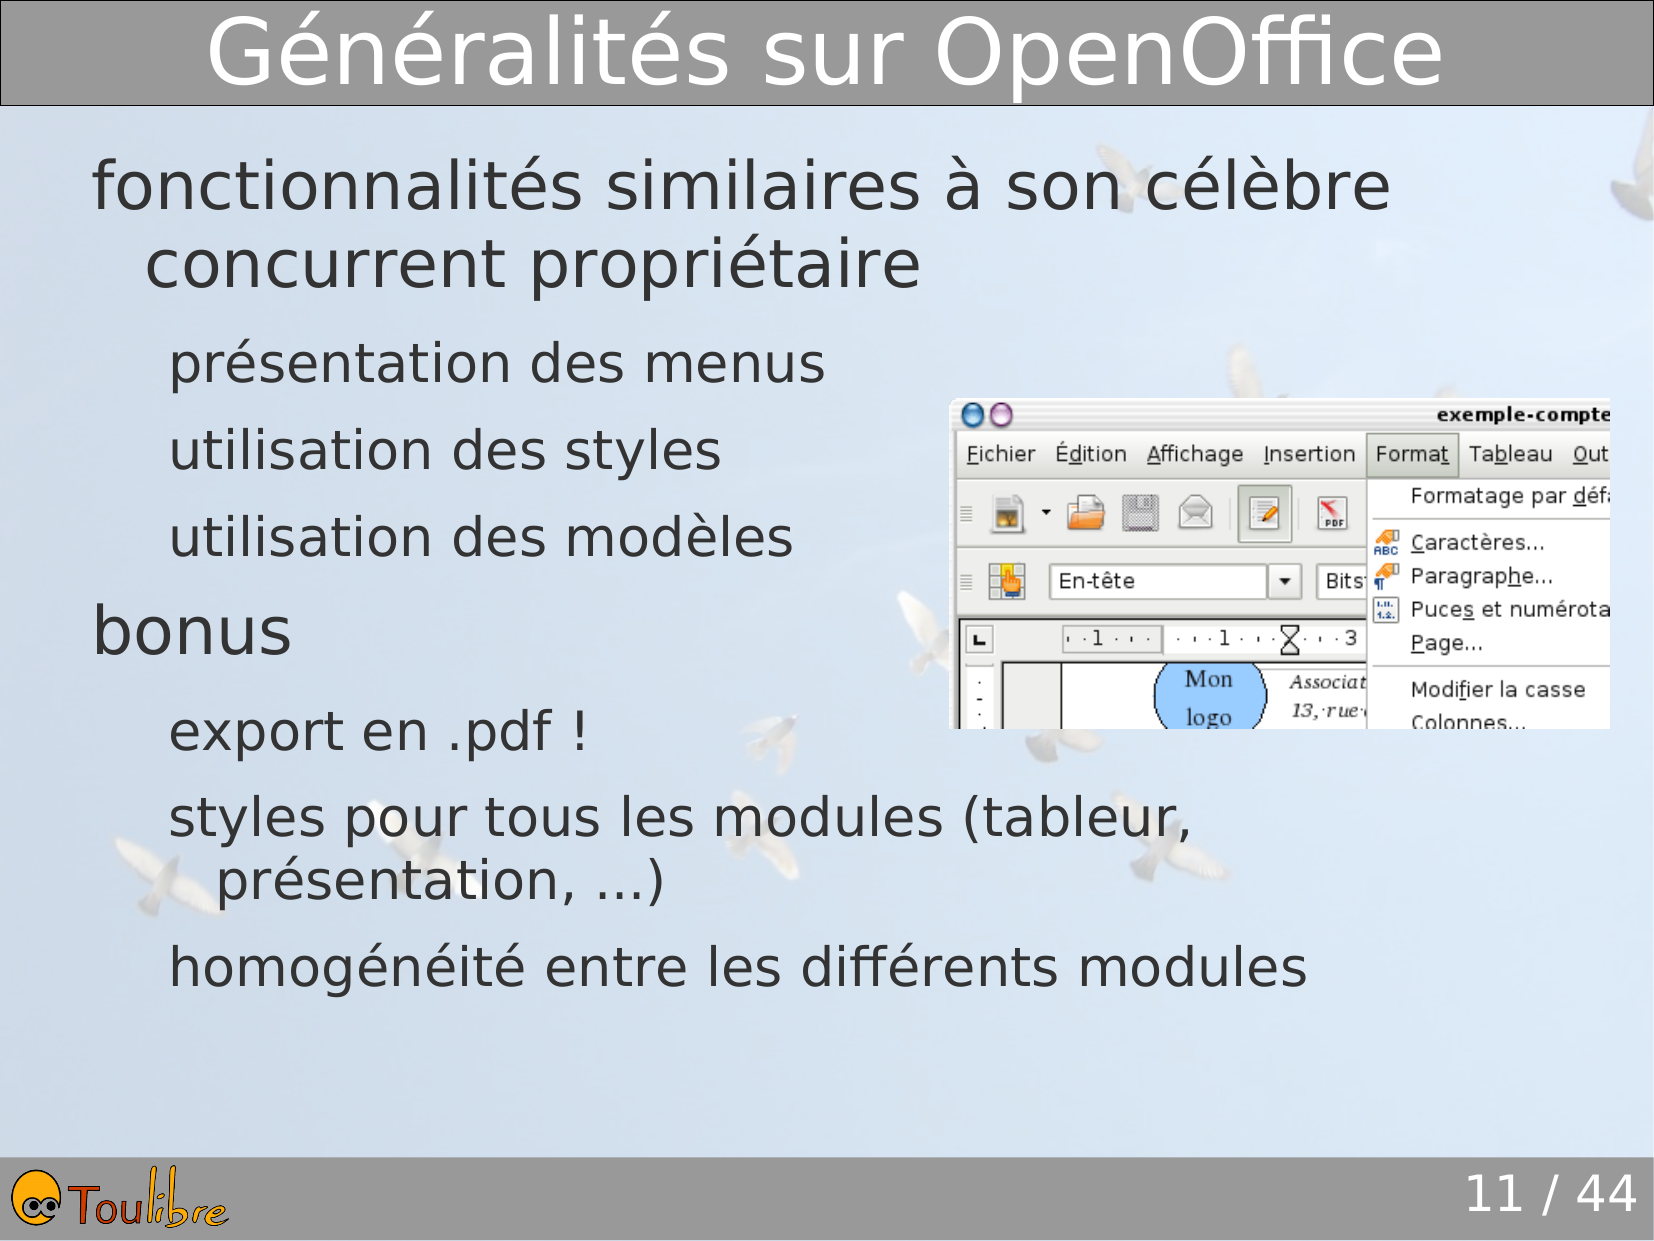

# Généralités sur OpenOffice
fonctionnalités similaires à son célèbre concurrent propriétaire
présentation des menus
utilisation des styles
utilisation des modèles
bonus
export en .pdf !
styles pour tous les modules (tableur, présentation, ...)
homogénéité entre les différents modules